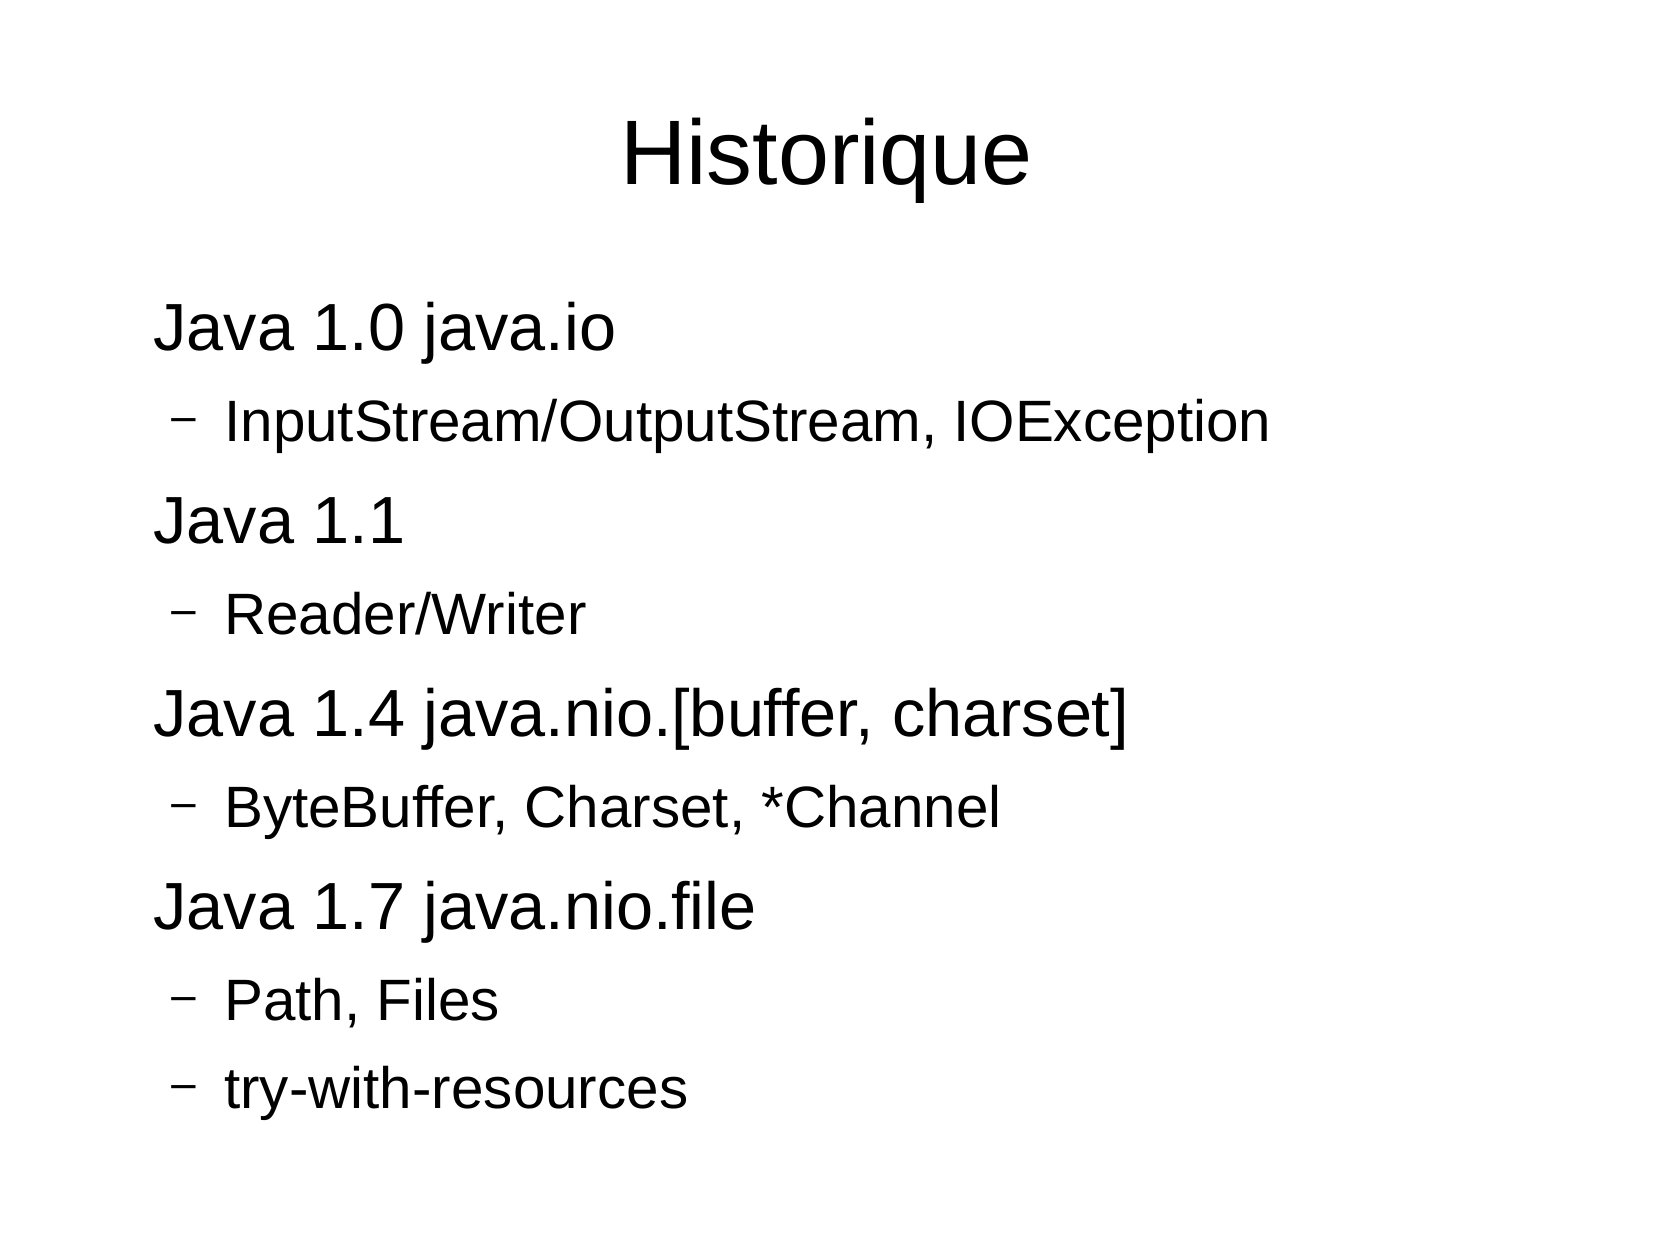

# Historique
Java 1.0 java.io
InputStream/OutputStream, IOException
Java 1.1
Reader/Writer
Java 1.4 java.nio.[buffer, charset]
ByteBuffer, Charset, *Channel
Java 1.7 java.nio.file
Path, Files
try-with-resources